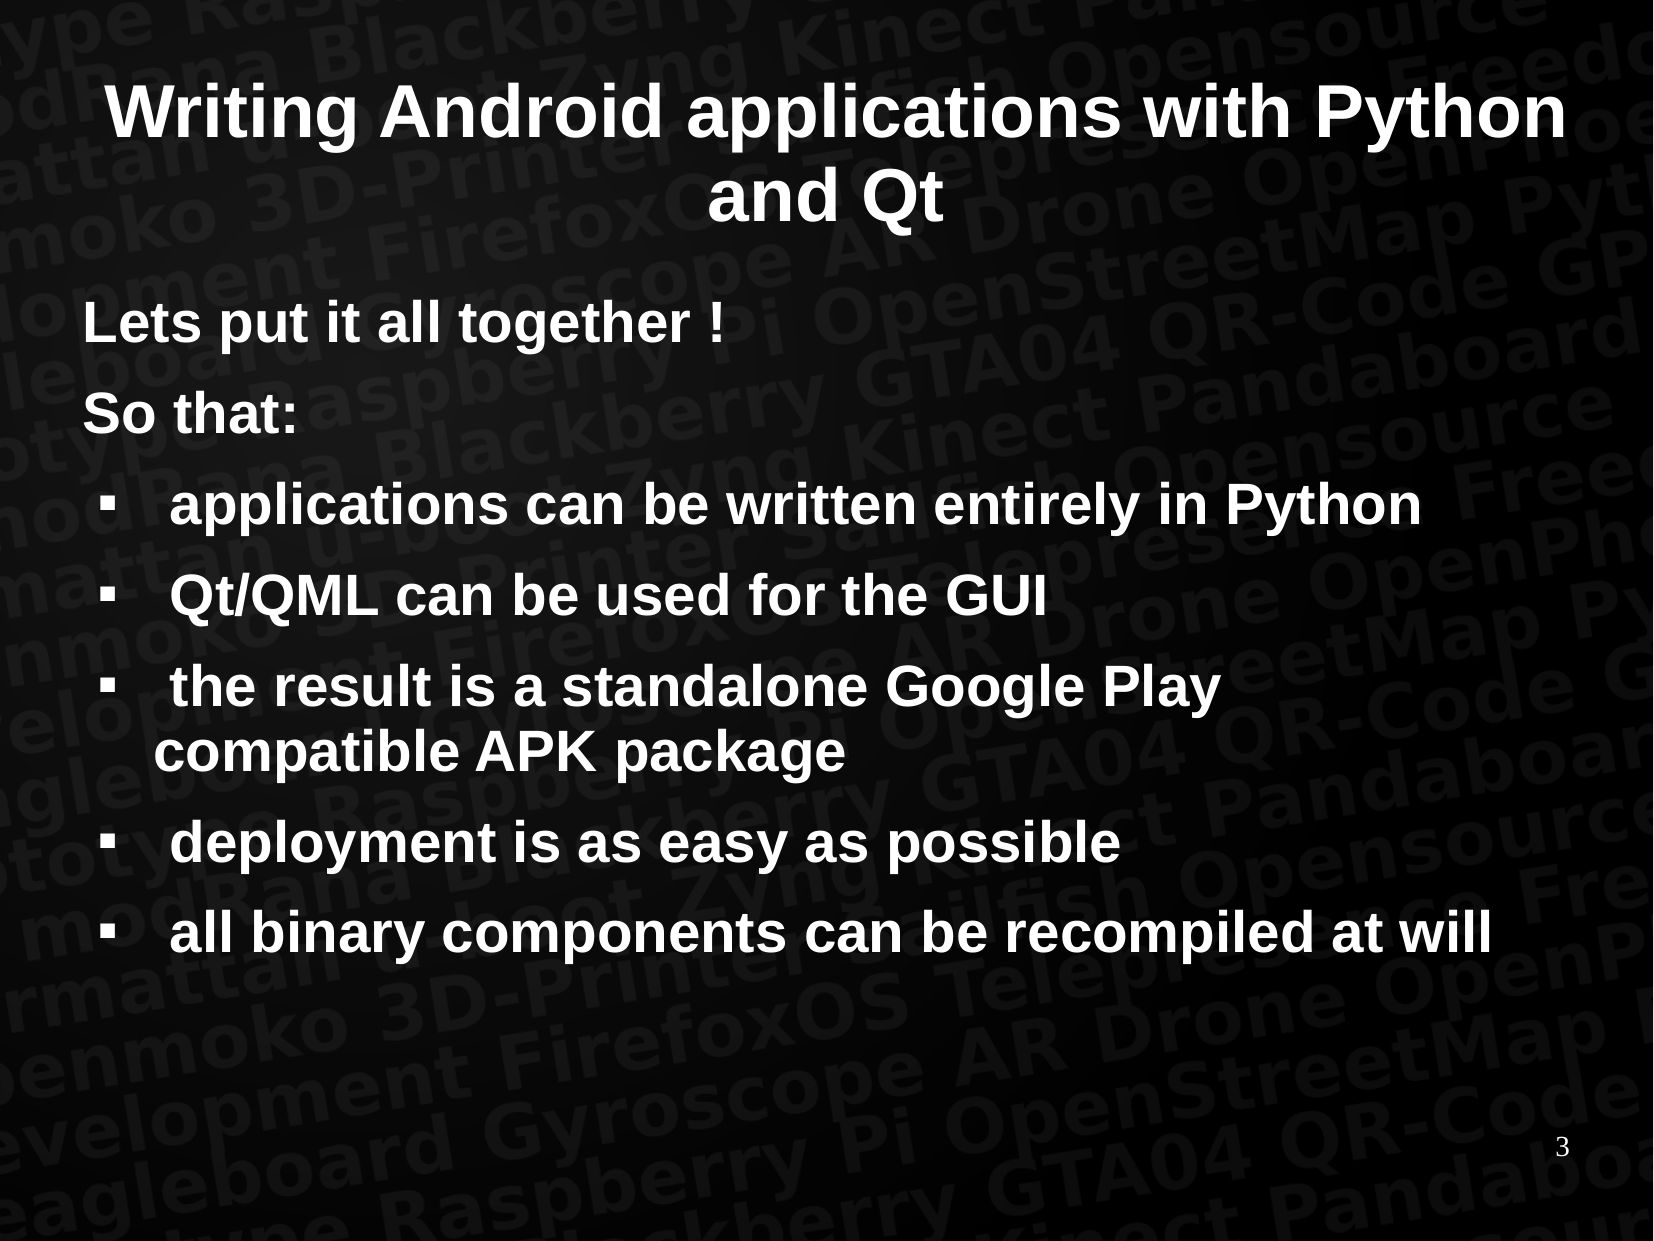

# Writing Android applications with Python and Qt
Lets put it all together !
So that:
 applications can be written entirely in Python
 Qt/QML can be used for the GUI
 the result is a standalone Google Play compatible APK package
 deployment is as easy as possible
 all binary components can be recompiled at will
3